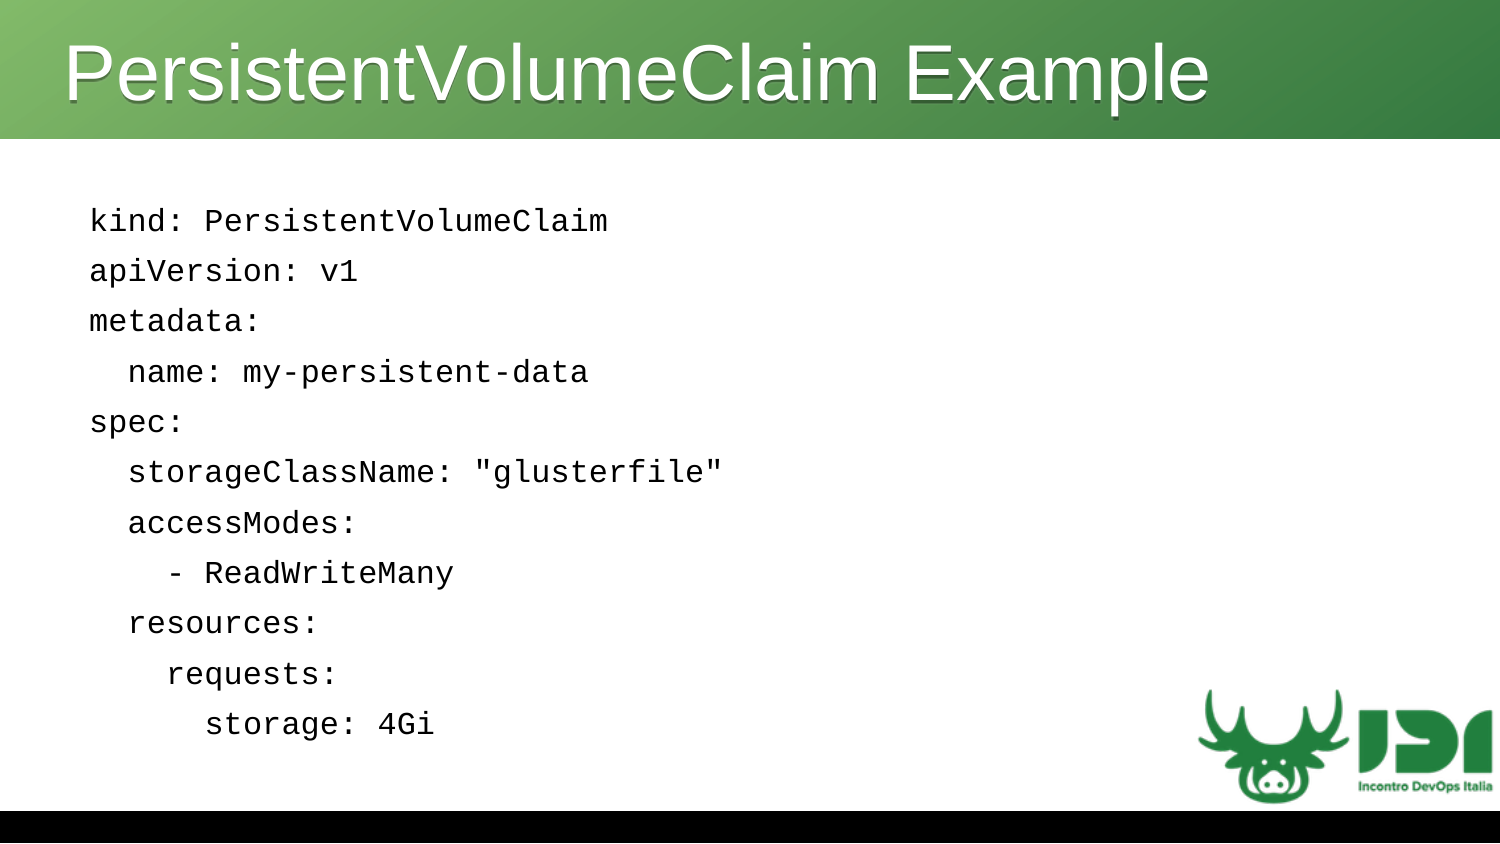

# PersistentVolumeClaim Example
kind: PersistentVolumeClaim
apiVersion: v1
metadata:
 name: my-persistent-data
spec:
 storageClassName: "glusterfile"
 accessModes:
 - ReadWriteMany
 resources:
 requests:
 storage: 4Gi